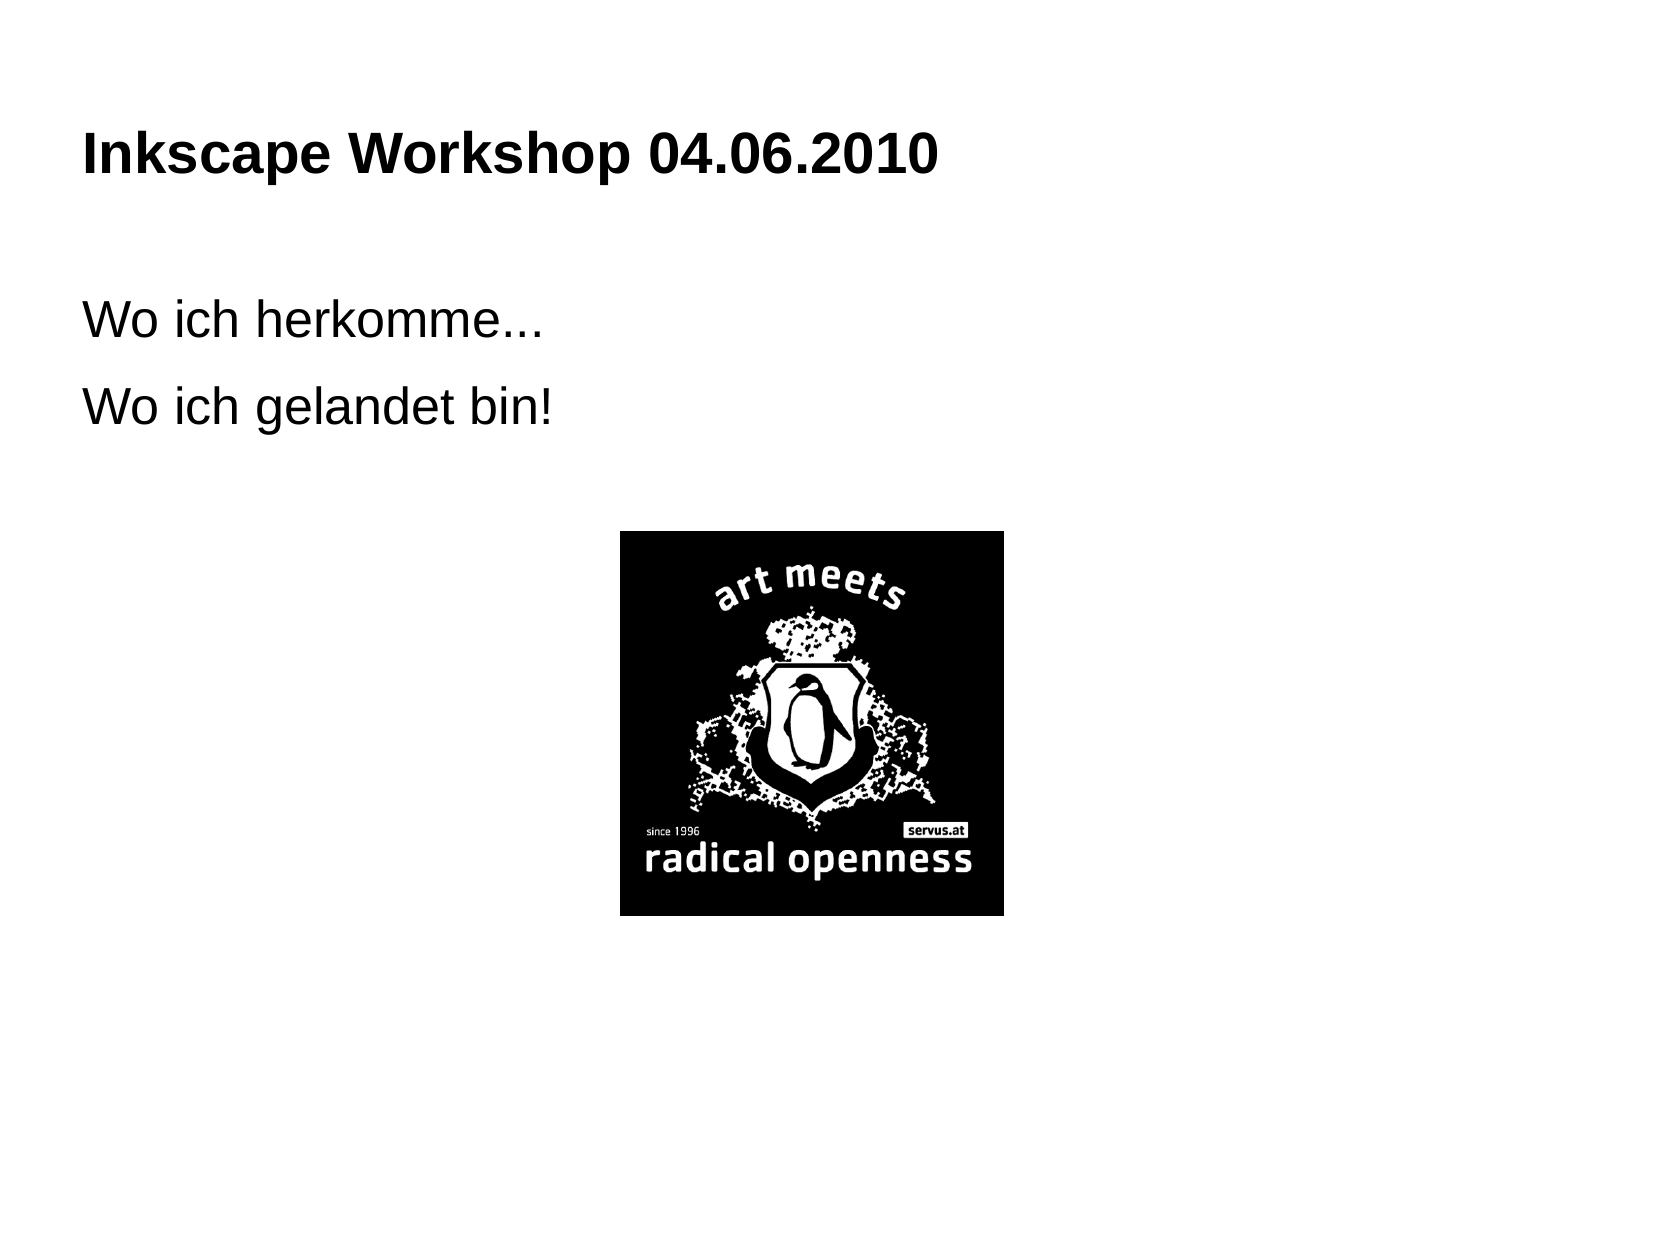

# Inkscape Workshop 04.06.2010
Wo ich herkomme...
Wo ich gelandet bin!